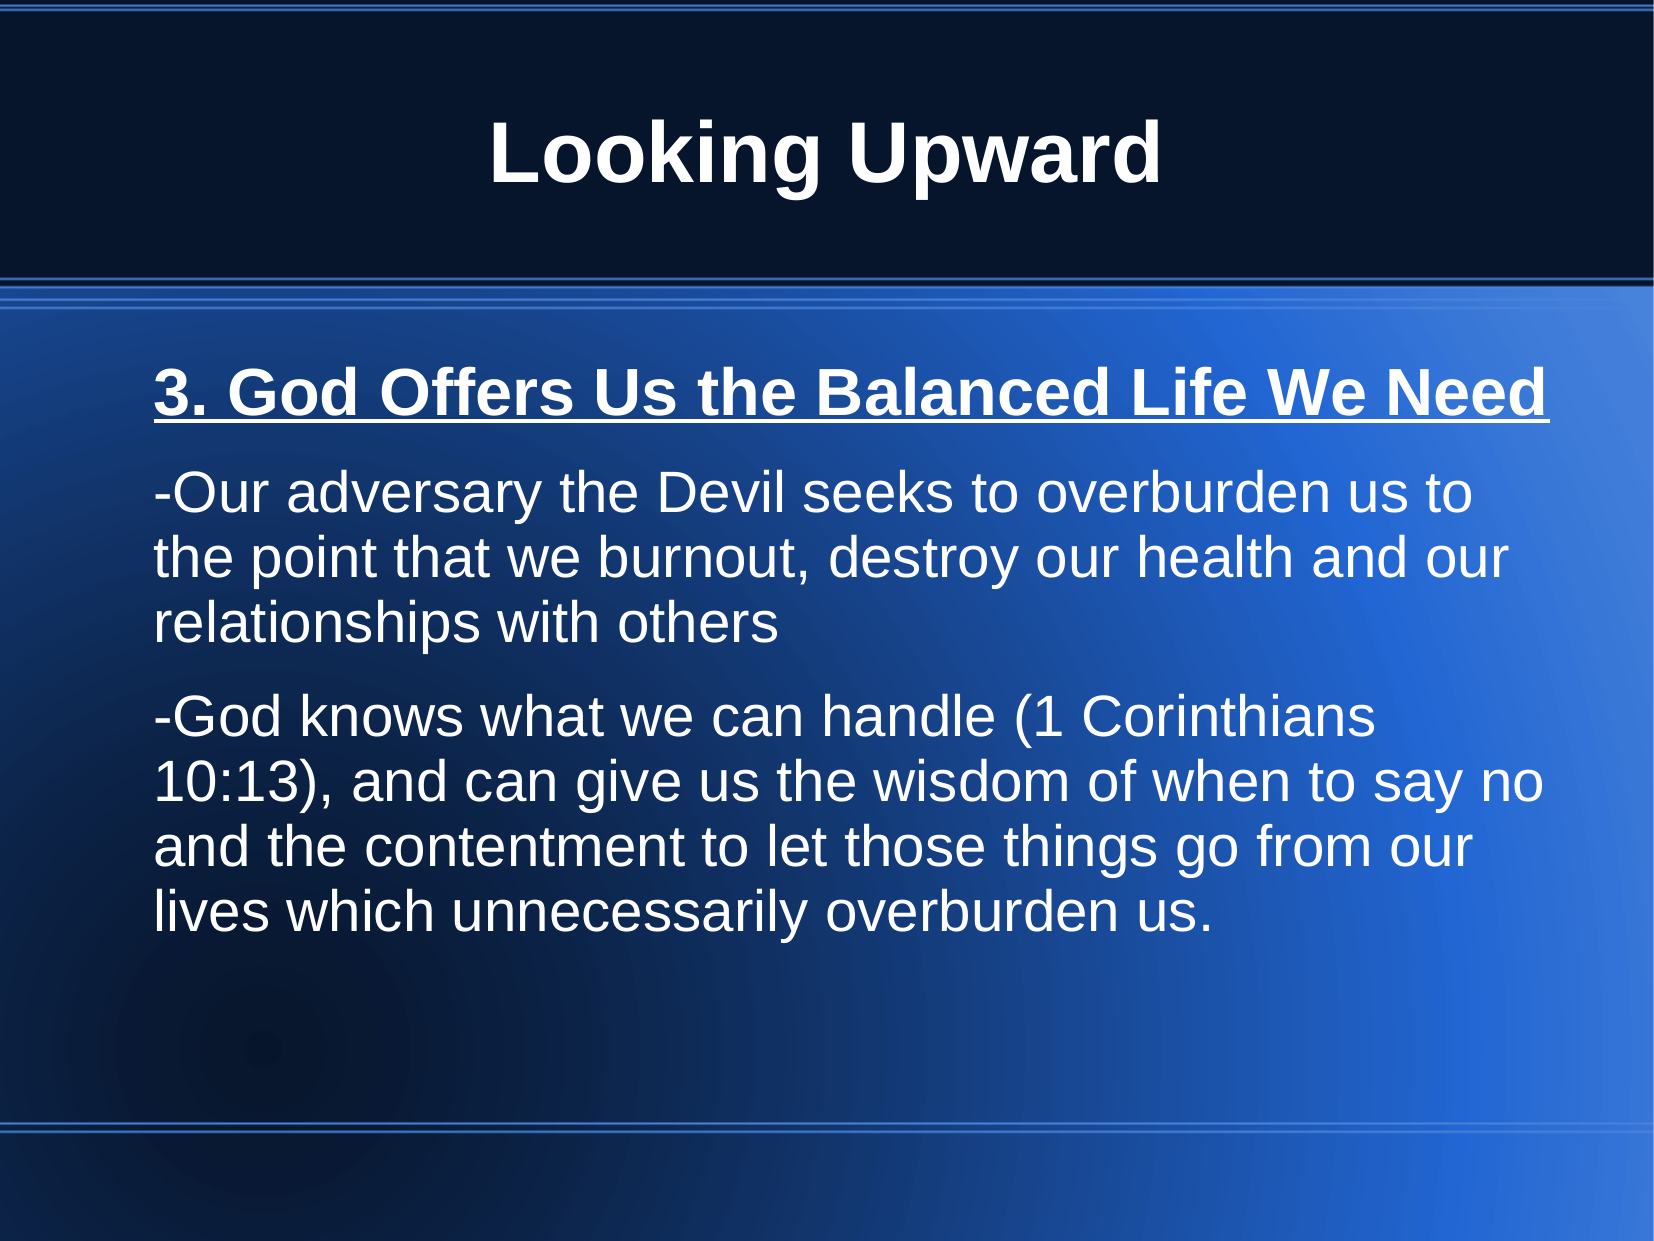

# Looking Upward
3. God Offers Us the Balanced Life We Need
-Our adversary the Devil seeks to overburden us to the point that we burnout, destroy our health and our relationships with others
-God knows what we can handle (1 Corinthians 10:13), and can give us the wisdom of when to say no and the contentment to let those things go from our lives which unnecessarily overburden us.